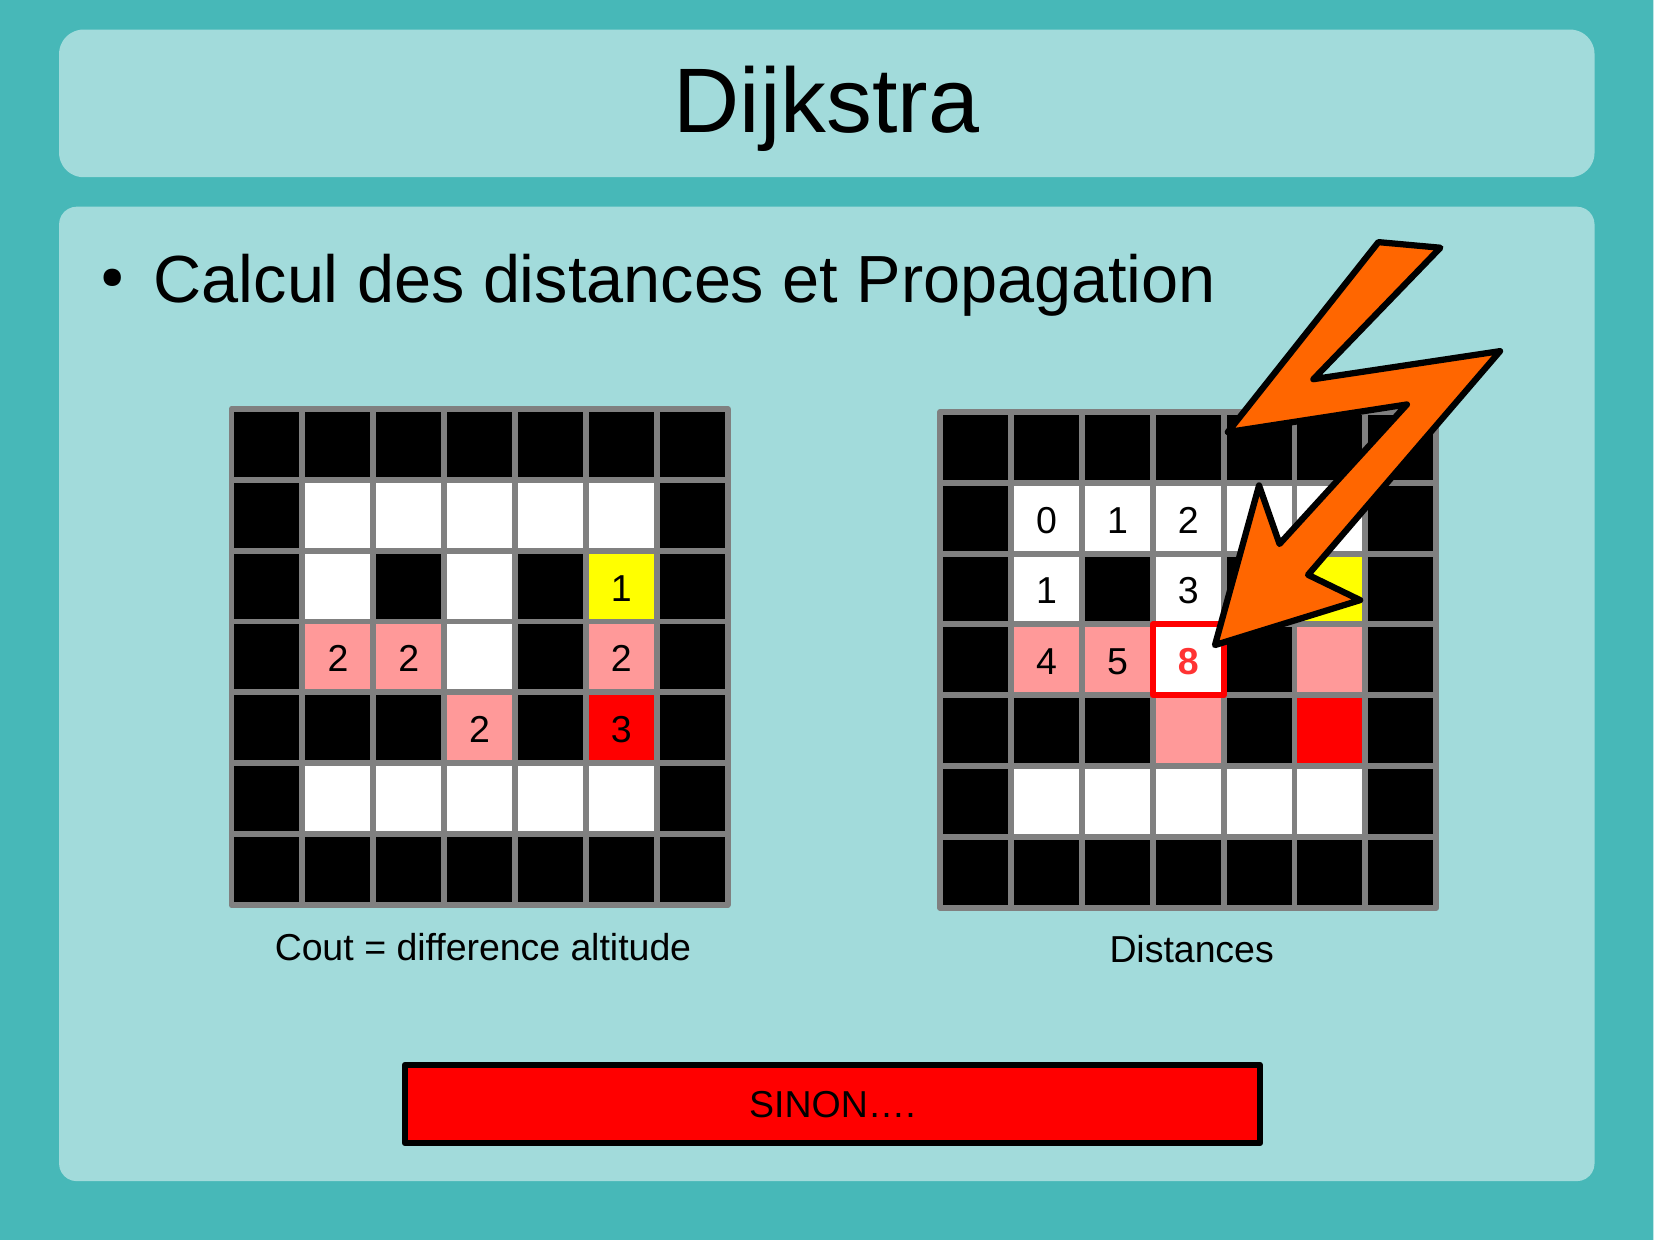

# Dijkstra
Calcul des distances et Propagation
1
2
2
2
2
3
Cout = difference altitude
0
1
2
1
3
4
5
8
Distances
SINON….